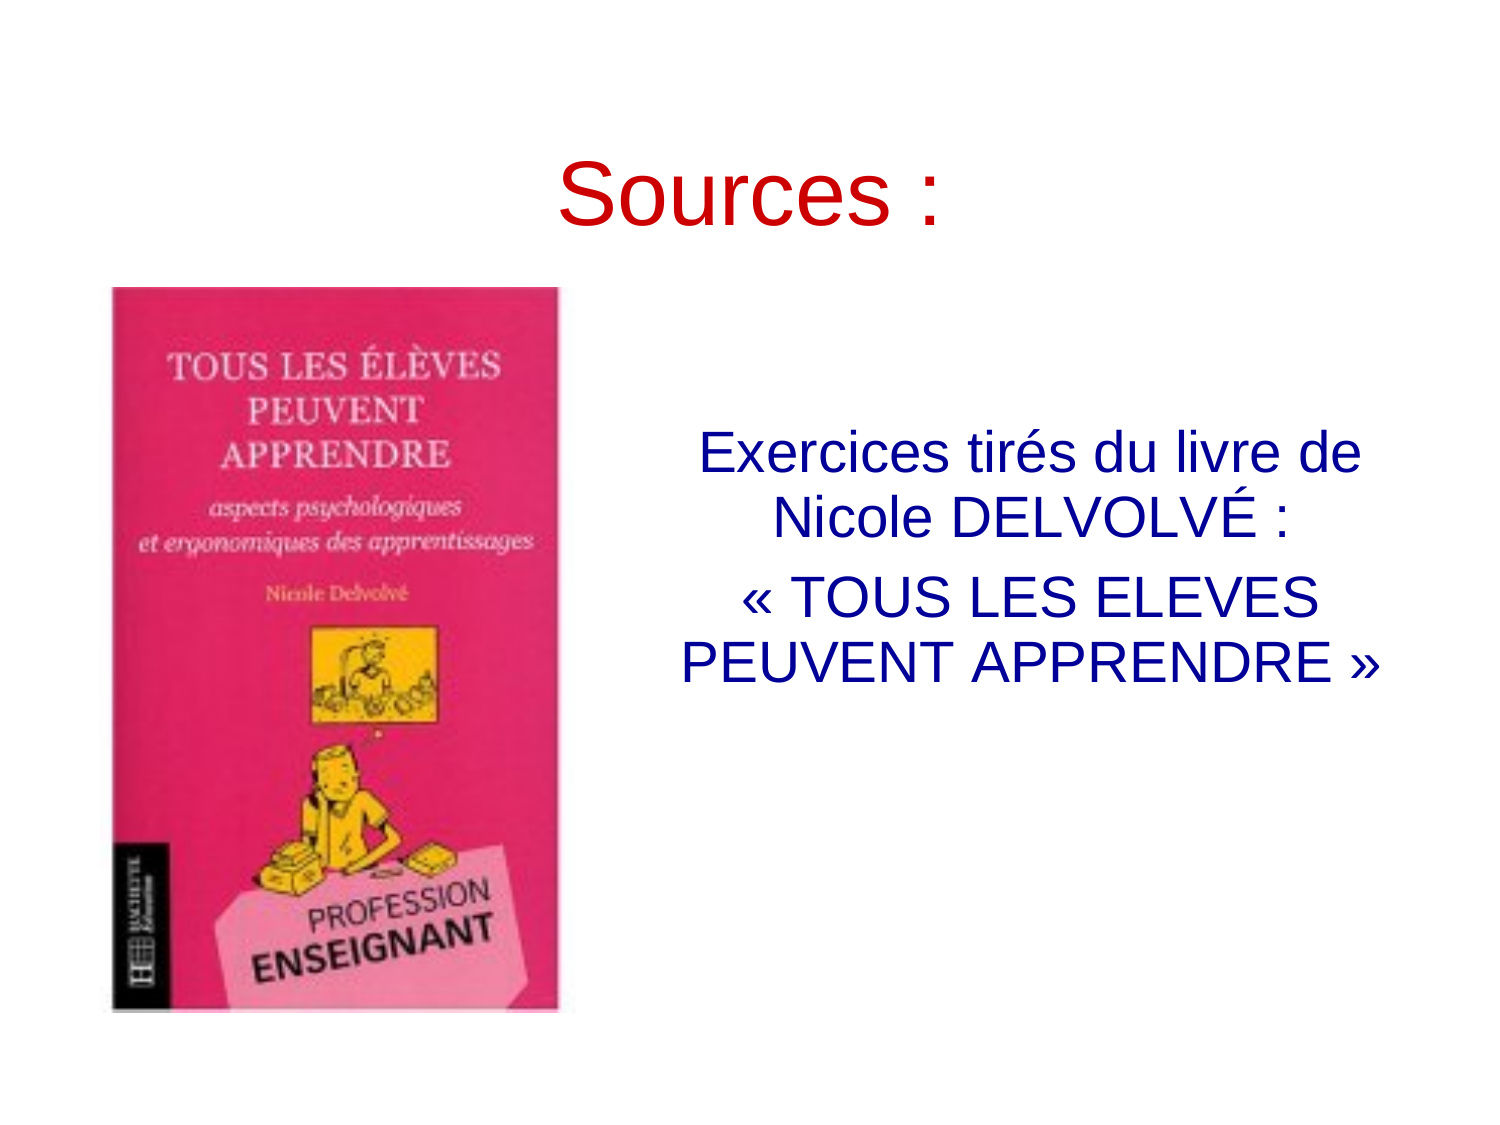

# Sources :
Exercices tirés du livre de Nicole DELVOLVÉ :
« TOUS LES ELEVES PEUVENT APPRENDRE »